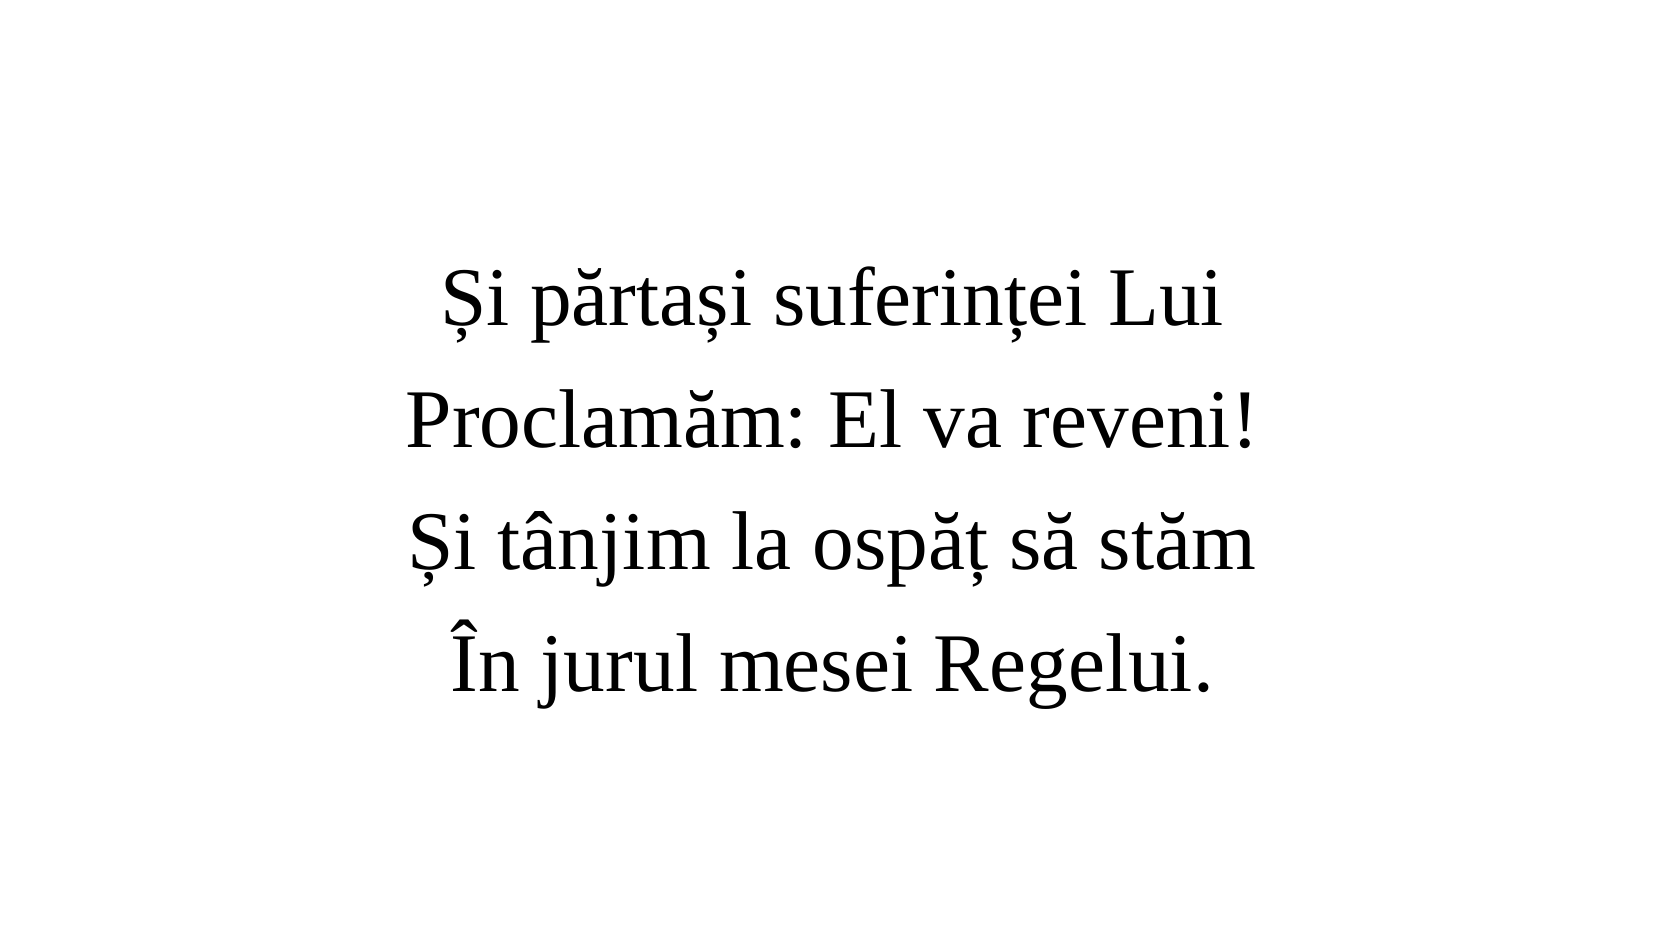

# Și părtași suferinței Lui
Proclamăm: El va reveni!
Și tânjim la ospăț să stăm
În jurul mesei Regelui.